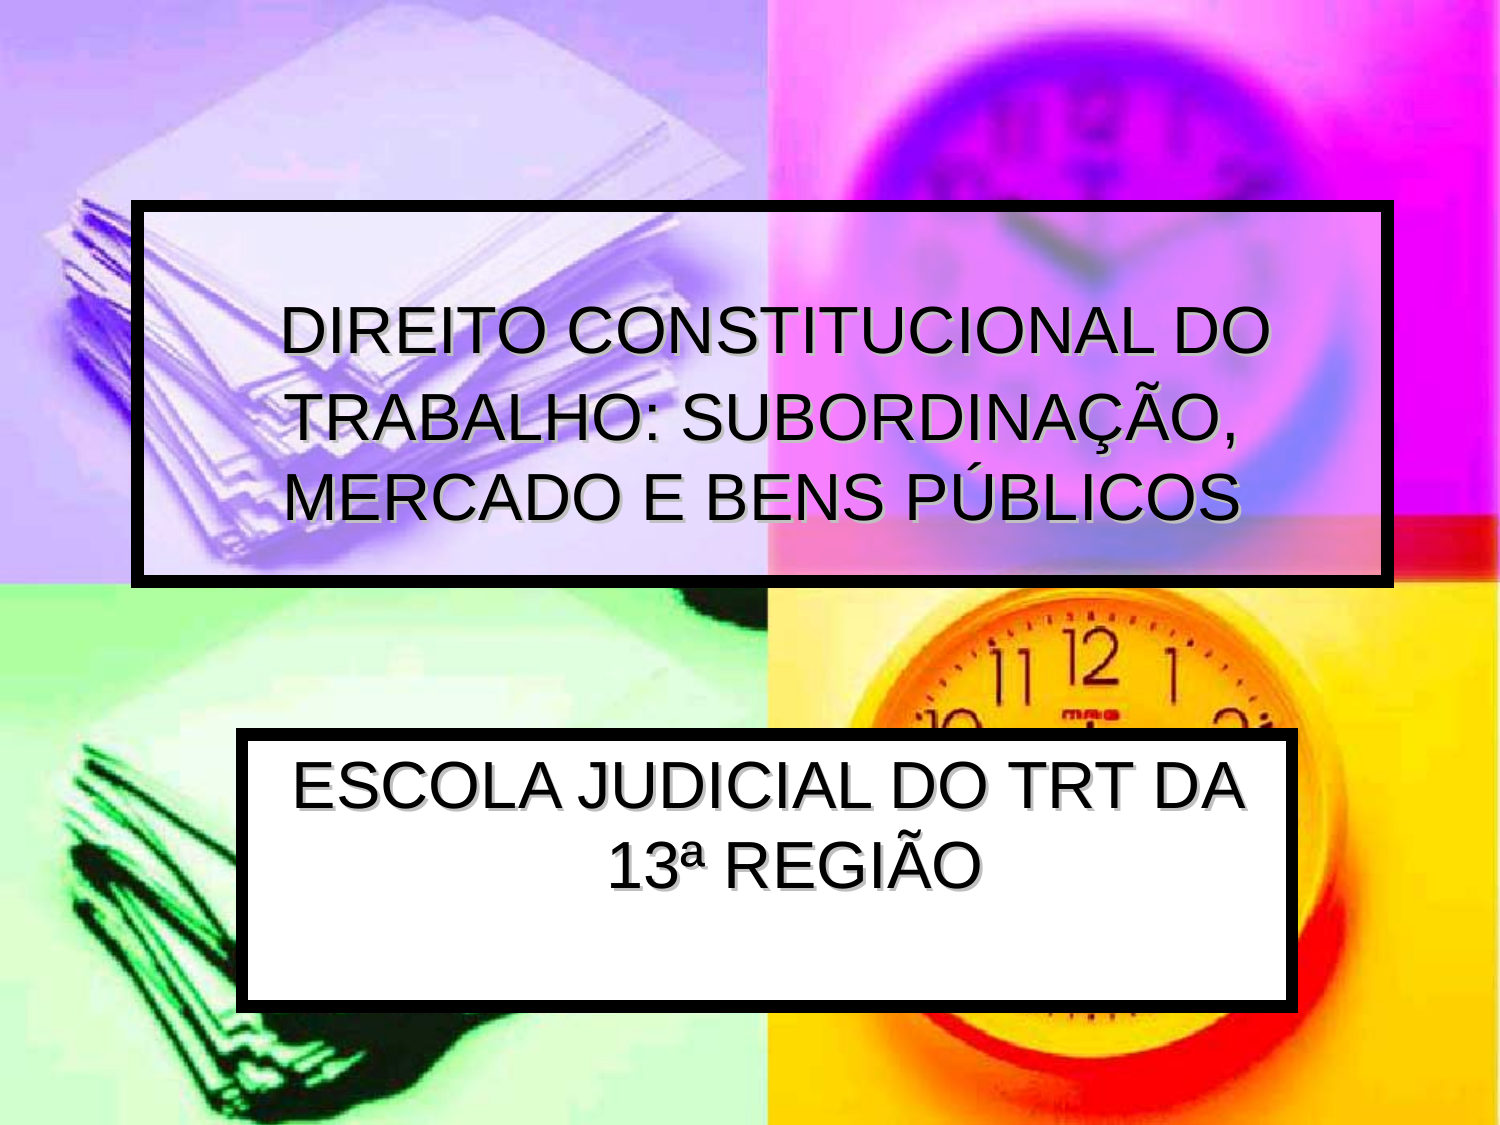

# DIREITO CONSTITUCIONAL DO TRABALHO: SUBORDINAÇÃO, MERCADO E BENS PÚBLICOS
ESCOLA JUDICIAL DO TRT DA 13ª REGIÃO